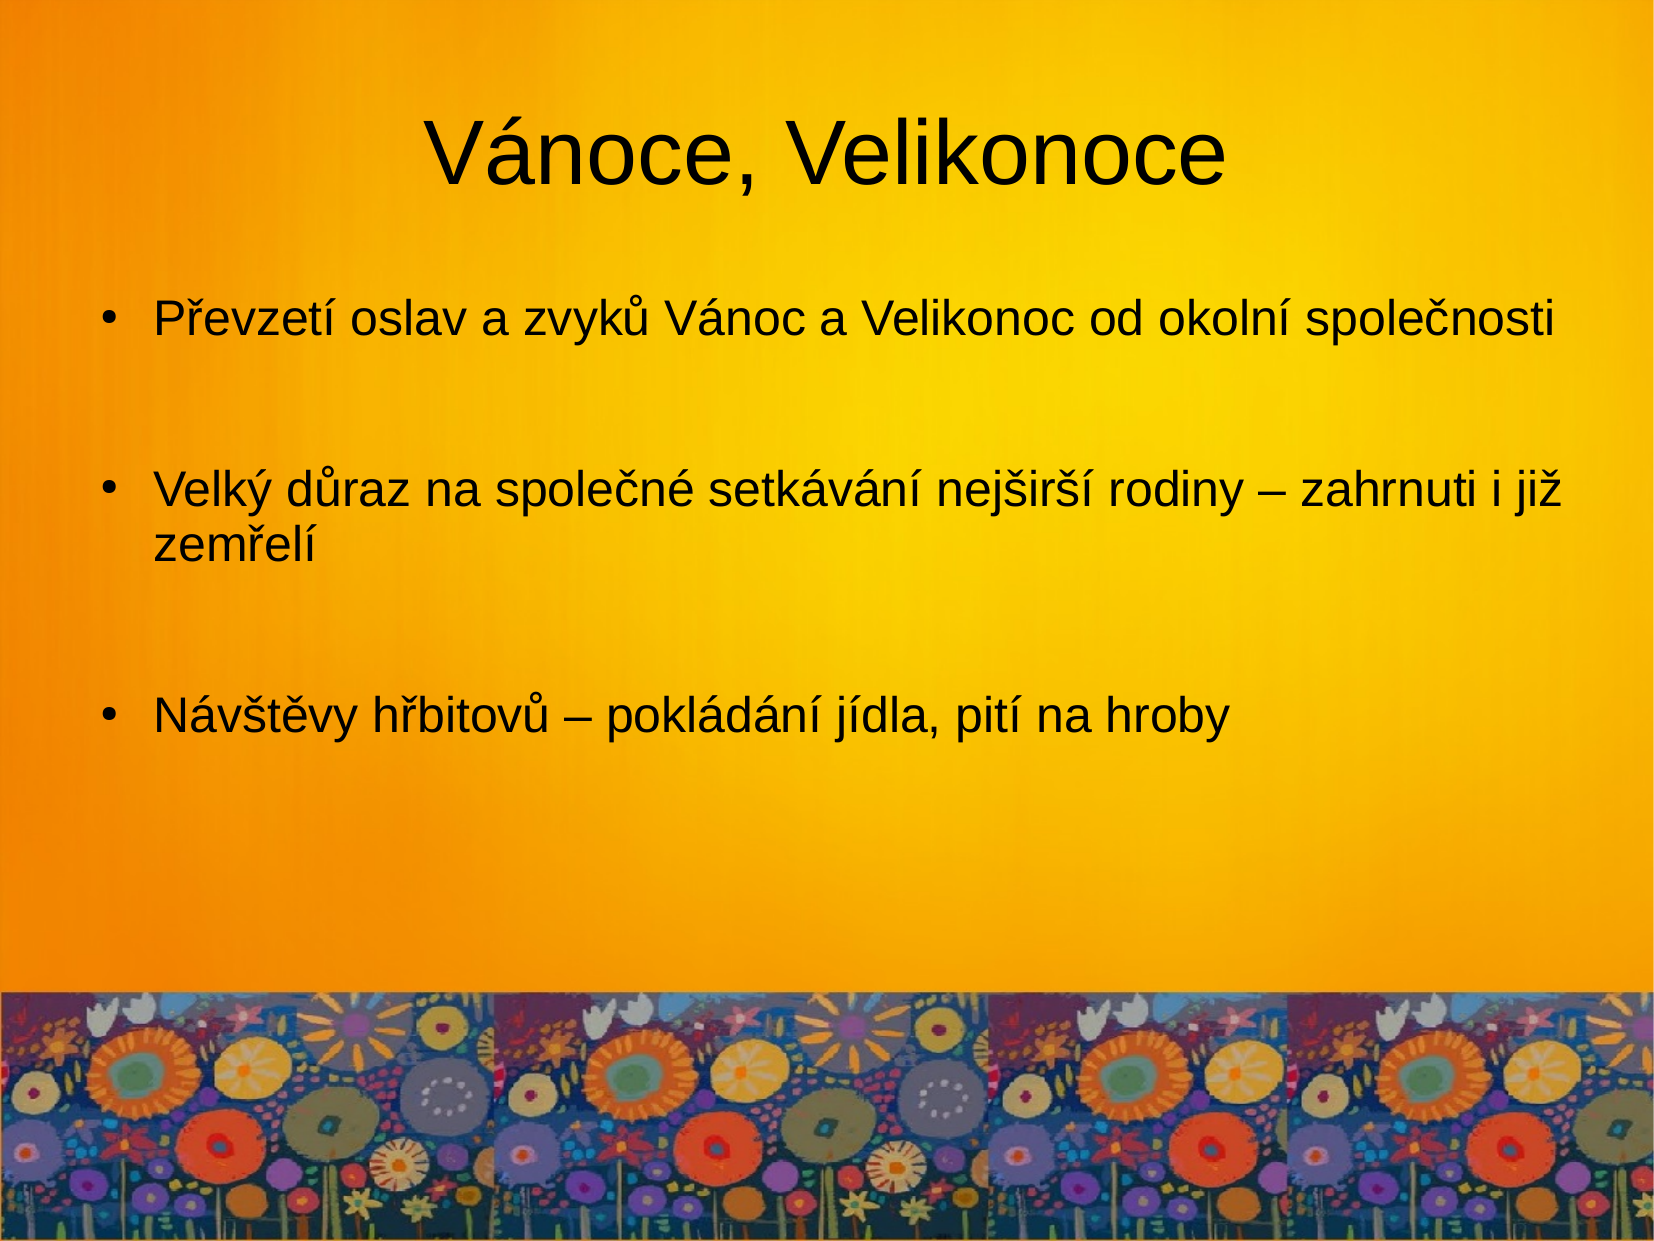

# Vánoce, Velikonoce
Převzetí oslav a zvyků Vánoc a Velikonoc od okolní společnosti
Velký důraz na společné setkávání nejširší rodiny – zahrnuti i již zemřelí
Návštěvy hřbitovů – pokládání jídla, pití na hroby